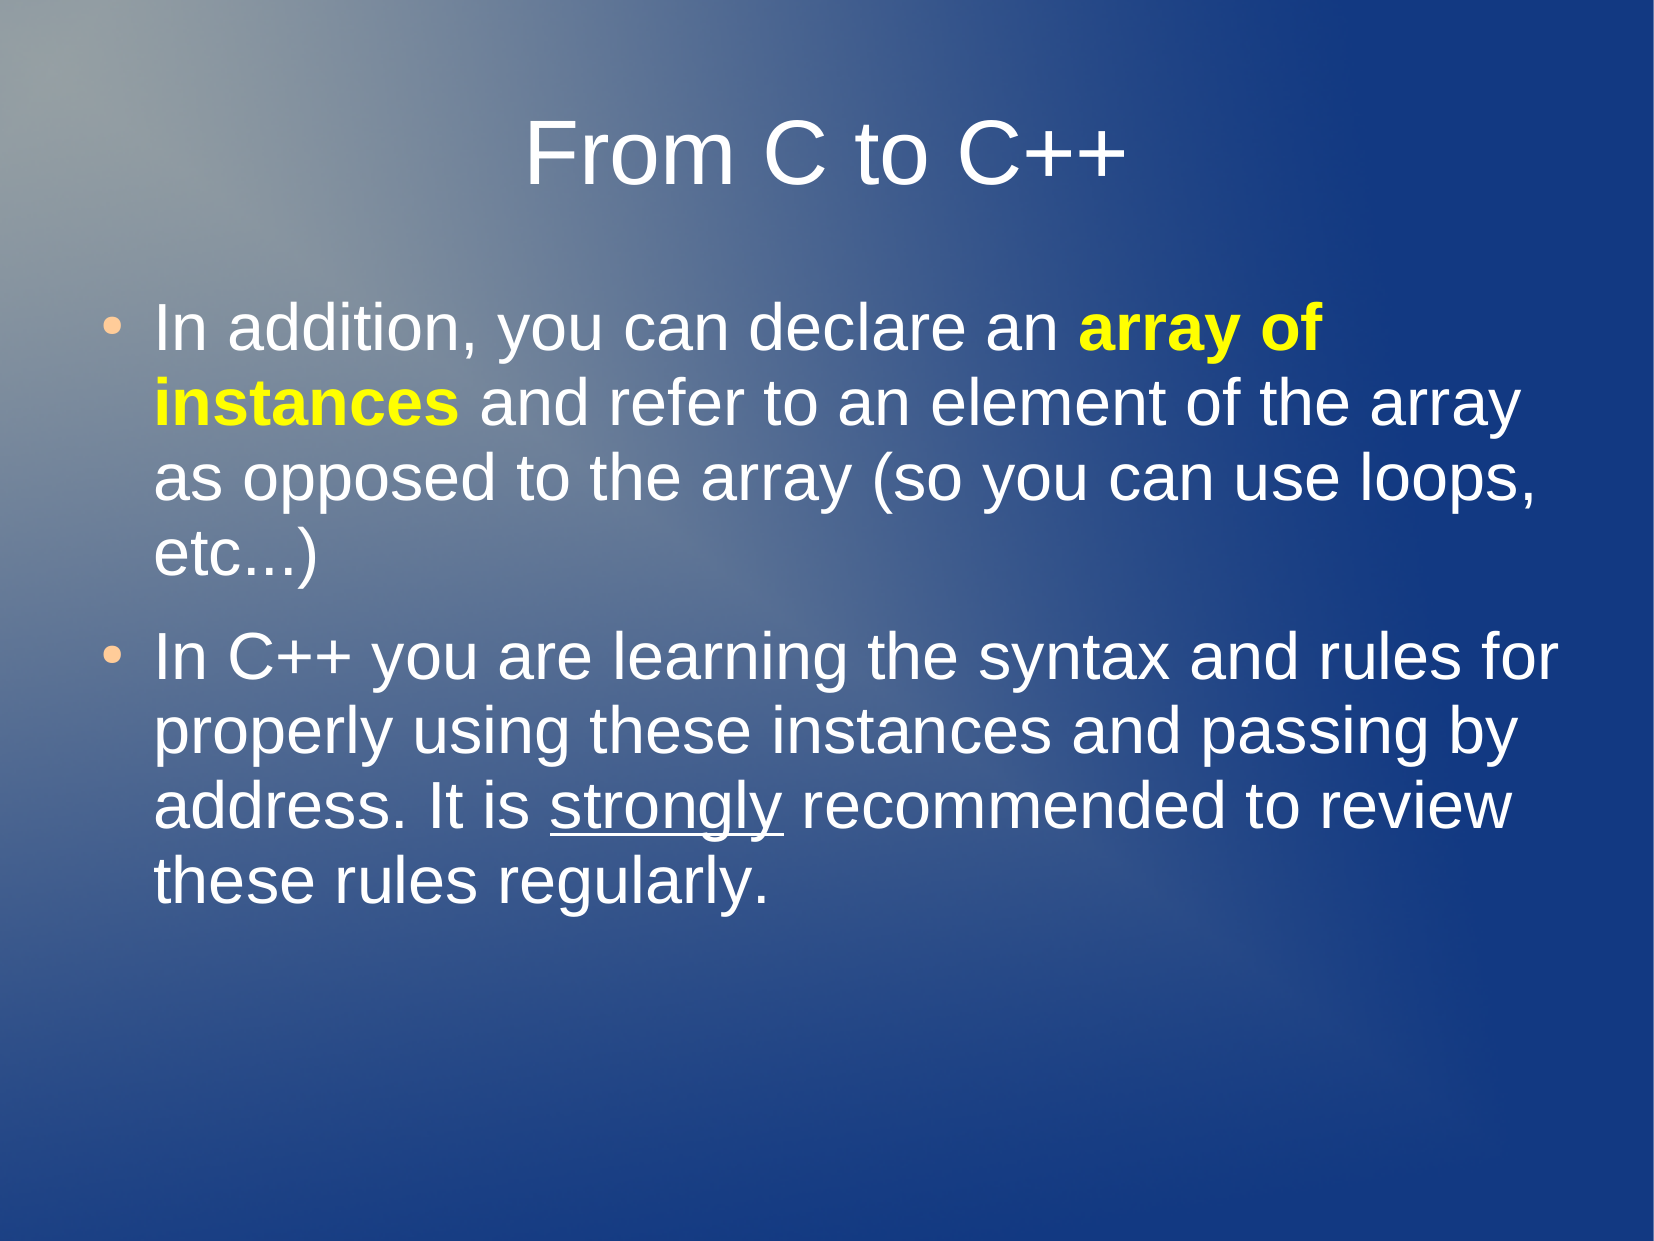

# From C to C++
In addition, you can declare an array of instances and refer to an element of the array as opposed to the array (so you can use loops, etc...)
In C++ you are learning the syntax and rules for properly using these instances and passing by address. It is strongly recommended to review these rules regularly.